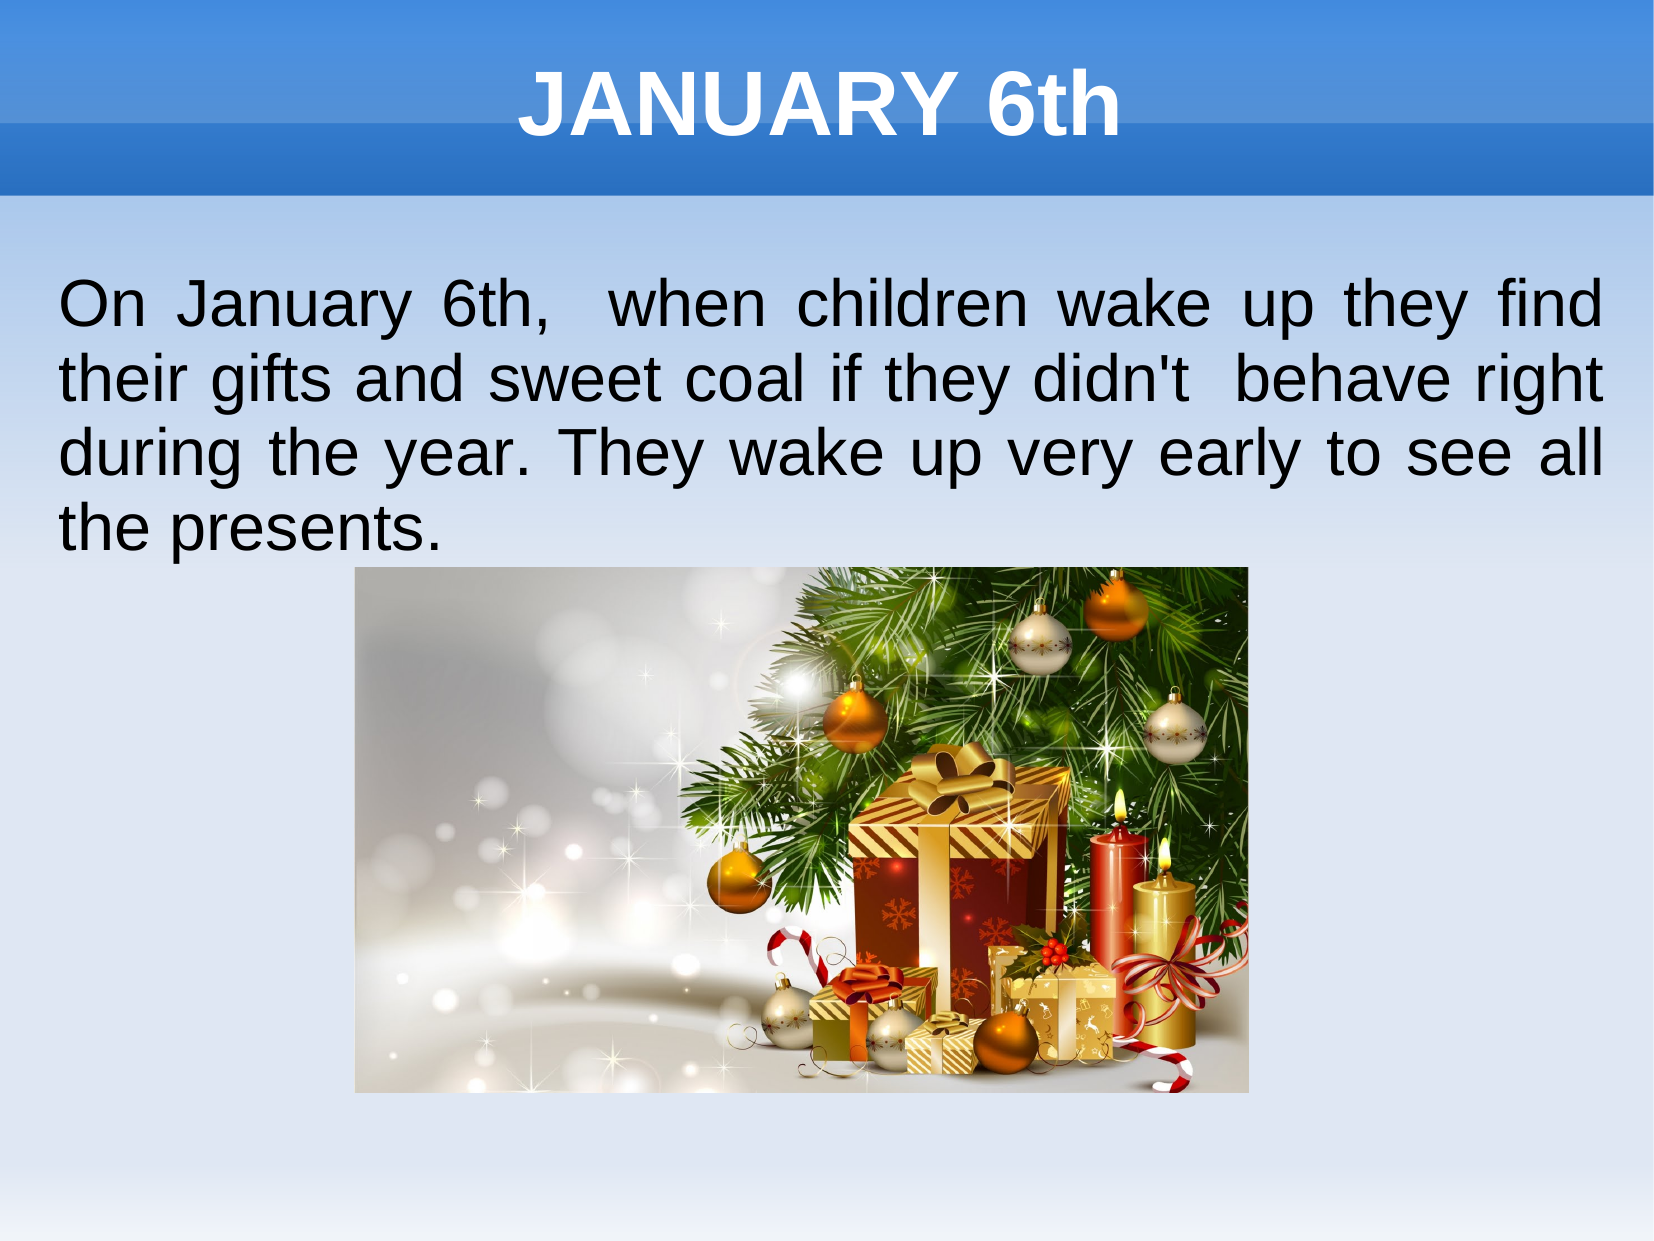

# JANUARY 6th
On January 6th, when children wake up they find their gifts and sweet coal if they didn't behave right during the year. They wake up very early to see all the presents.